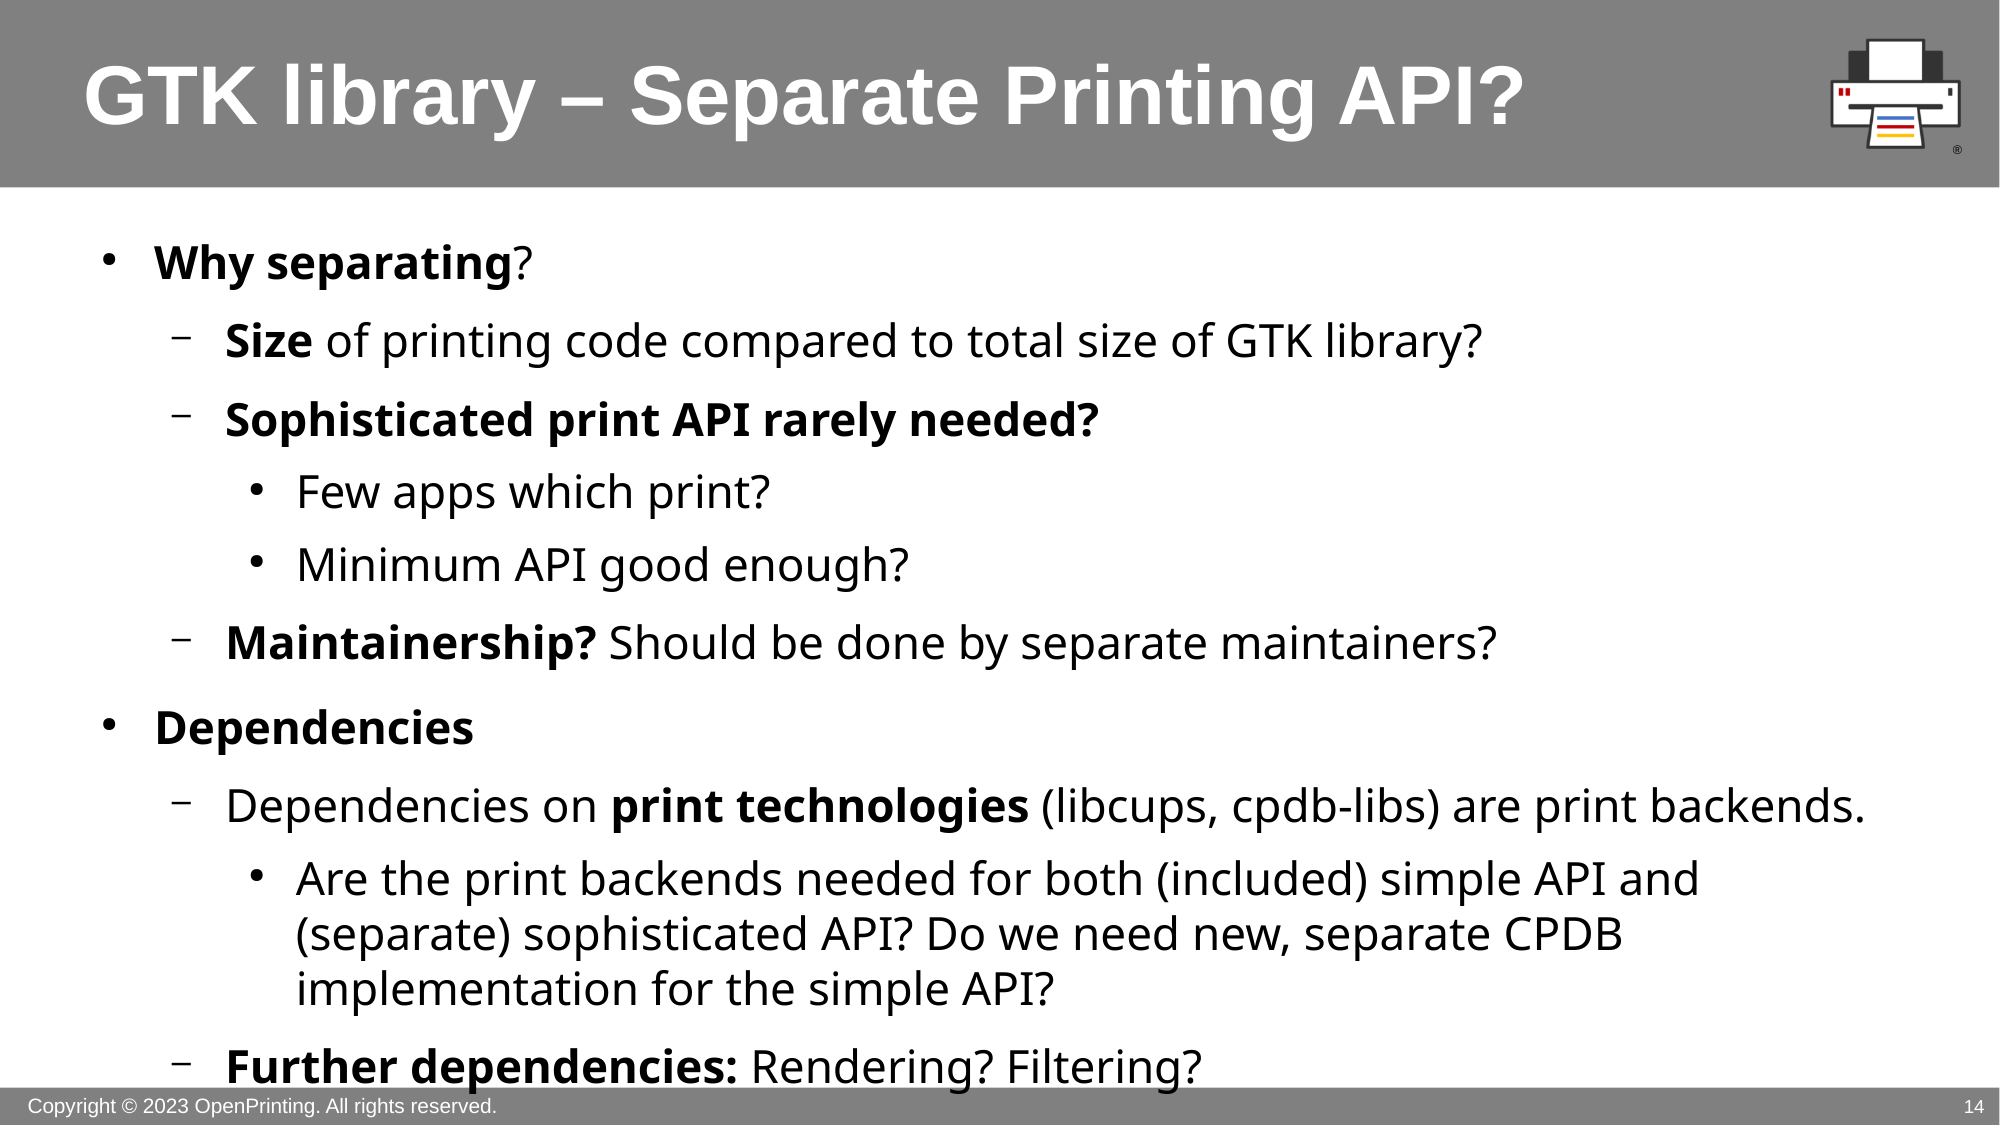

GTK library – Separate Printing API?
# Why separating?
Size of printing code compared to total size of GTK library?
Sophisticated print API rarely needed?
Few apps which print?
Minimum API good enough?
Maintainership? Should be done by separate maintainers?
Dependencies
Dependencies on print technologies (libcups, cpdb-libs) are print backends.
Are the print backends needed for both (included) simple API and (separate) sophisticated API? Do we need new, separate CPDB implementation for the simple API?
Further dependencies: Rendering? Filtering?